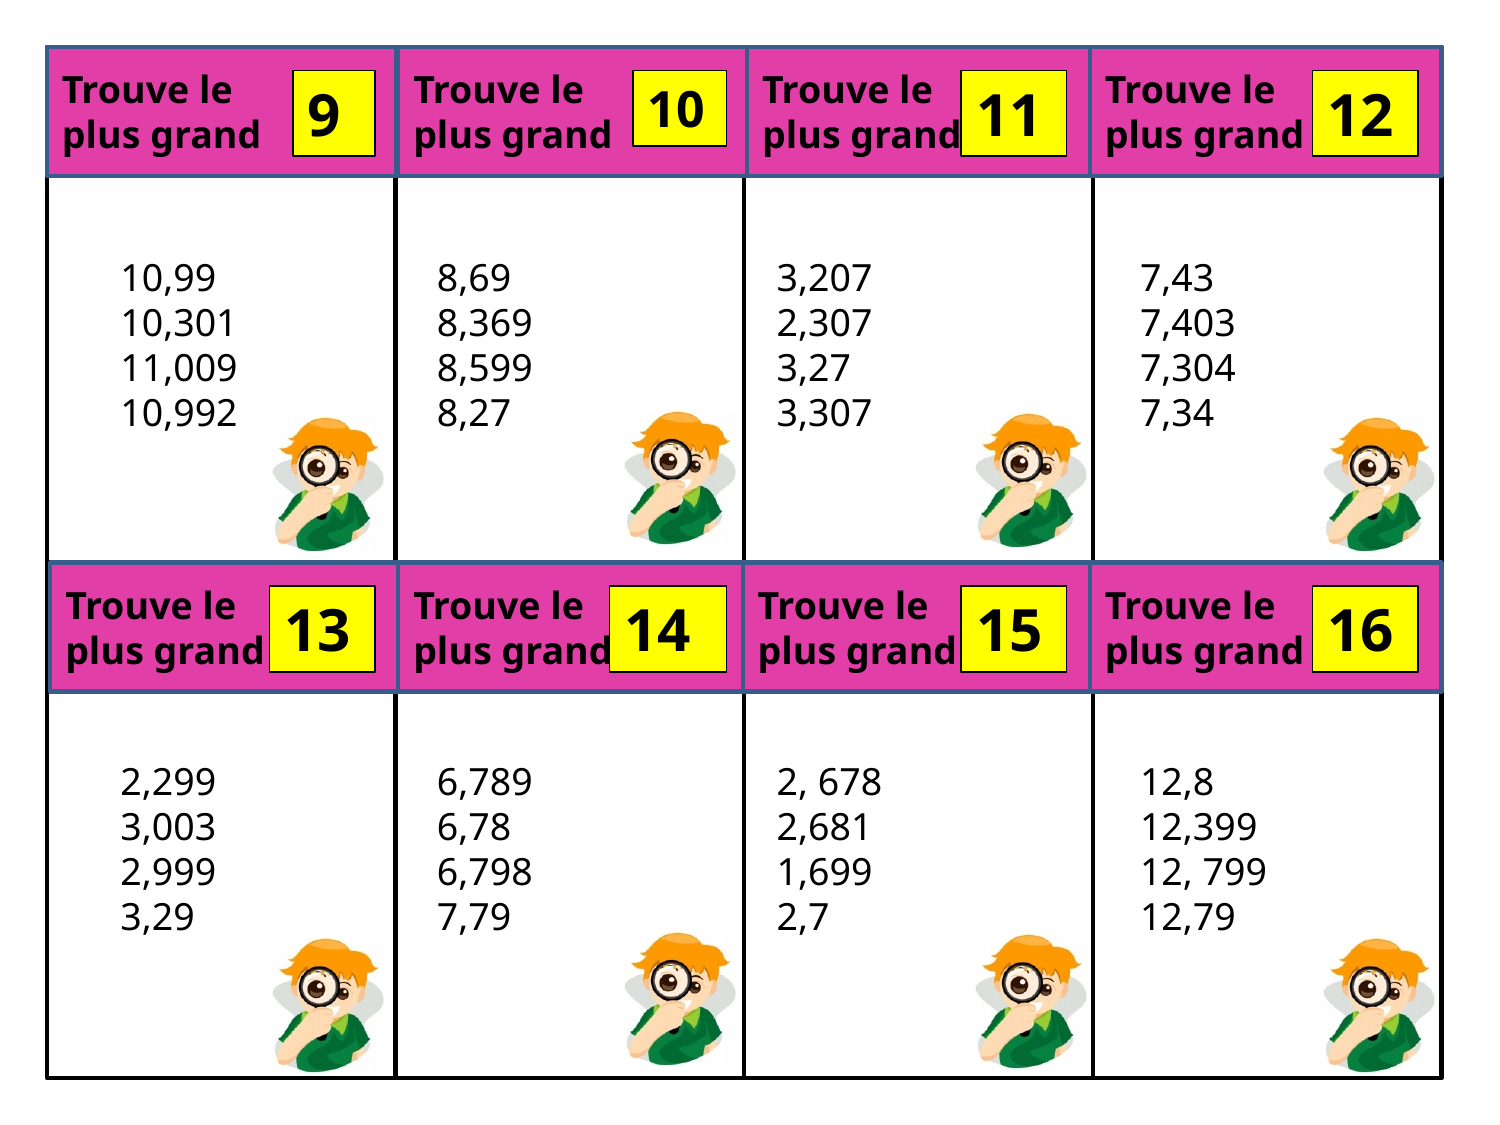

Trouve le
plus grand
Trouve le
plus grand
Trouve le
plus grand
Trouve le
plus grand
9
10
11
12
13
14
15
16
10,99
10,301
11,009
10,992
8,69
8,369
8,599
8,27
3,207
2,307
3,27
3,307
7,43
7,403
7,304
7,34
2,299
3,003
2,999
3,29
6,789
6,78
6,798
7,79
2, 678
2,681
1,699
2,7
12,8
12,399
12, 799
12,79
Trouve le
plus grand
Trouve le
plus grand
Trouve le
plus grand
Trouve le
plus grand